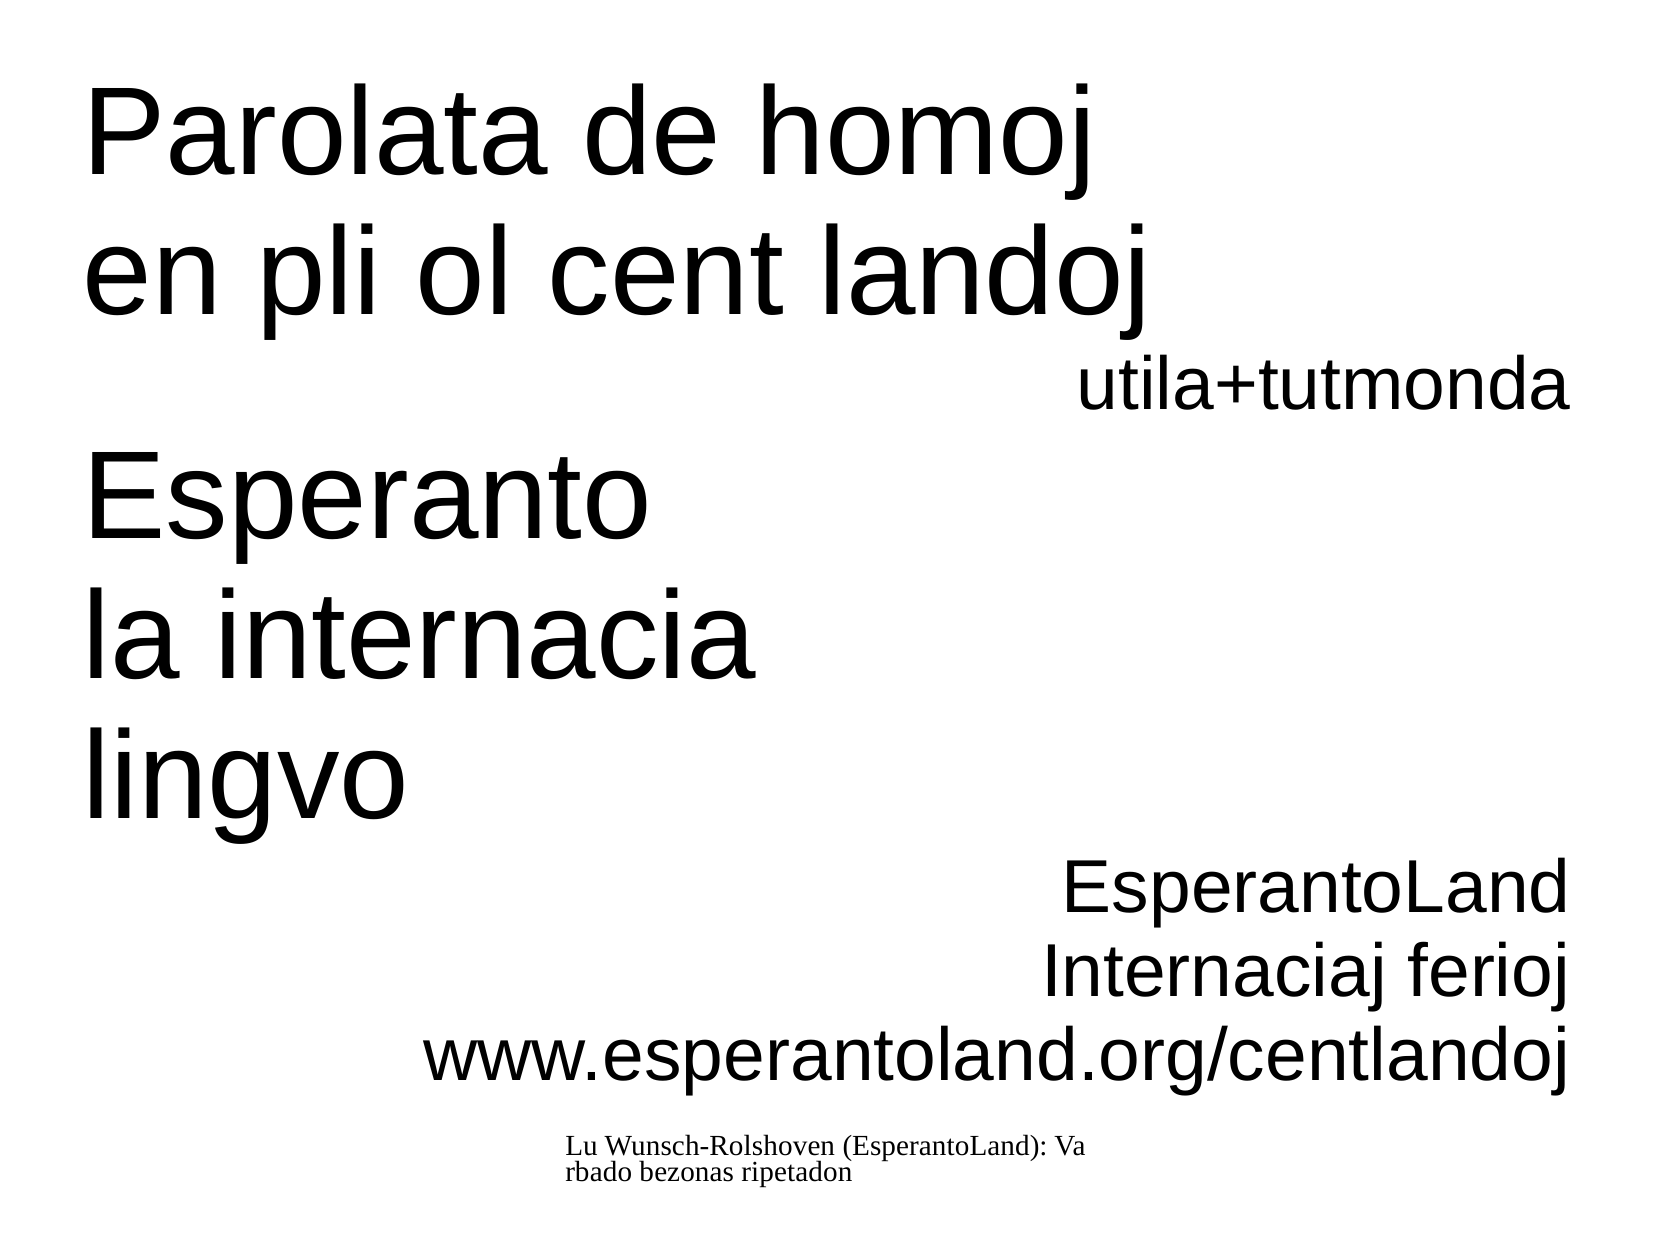

# Parolata de homoj
en pli ol cent landoj
utila+tutmonda
Esperanto
la internacia
lingvo
EsperantoLand
Internaciaj ferioj
www.esperantoland.org/centlandoj
Lu Wunsch-Rolshoven (EsperantoLand): Varbado bezonas ripetadon